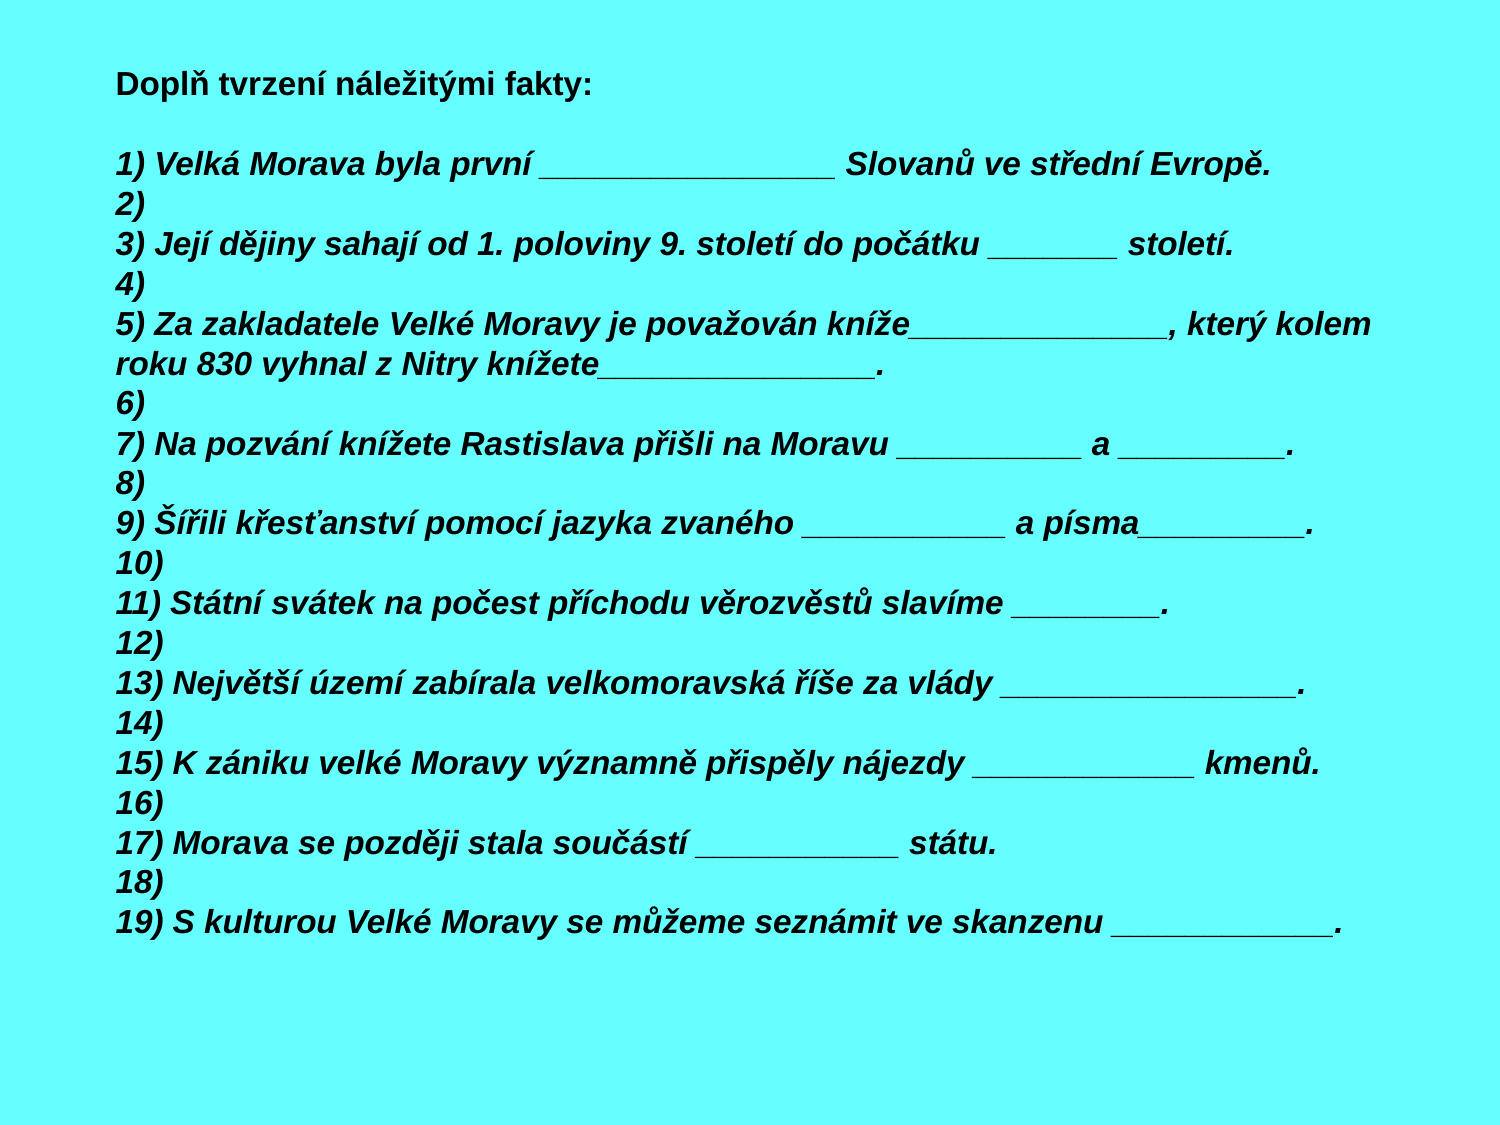

Doplň tvrzení náležitými fakty:
 Velká Morava byla první ________________ Slovanů ve střední Evropě.
 Její dějiny sahají od 1. poloviny 9. století do počátku _______ století.
 Za zakladatele Velké Moravy je považován kníže______________, který kolem roku 830 vyhnal z Nitry knížete_______________.
 Na pozvání knížete Rastislava přišli na Moravu __________ a _________.
 Šířili křesťanství pomocí jazyka zvaného ___________ a písma_________.
 Státní svátek na počest příchodu věrozvěstů slavíme ________.
 Největší území zabírala velkomoravská říše za vlády ________________.
 K zániku velké Moravy významně přispěly nájezdy ____________ kmenů.
 Morava se později stala součástí ___________ státu.
 S kulturou Velké Moravy se můžeme seznámit ve skanzenu ____________.